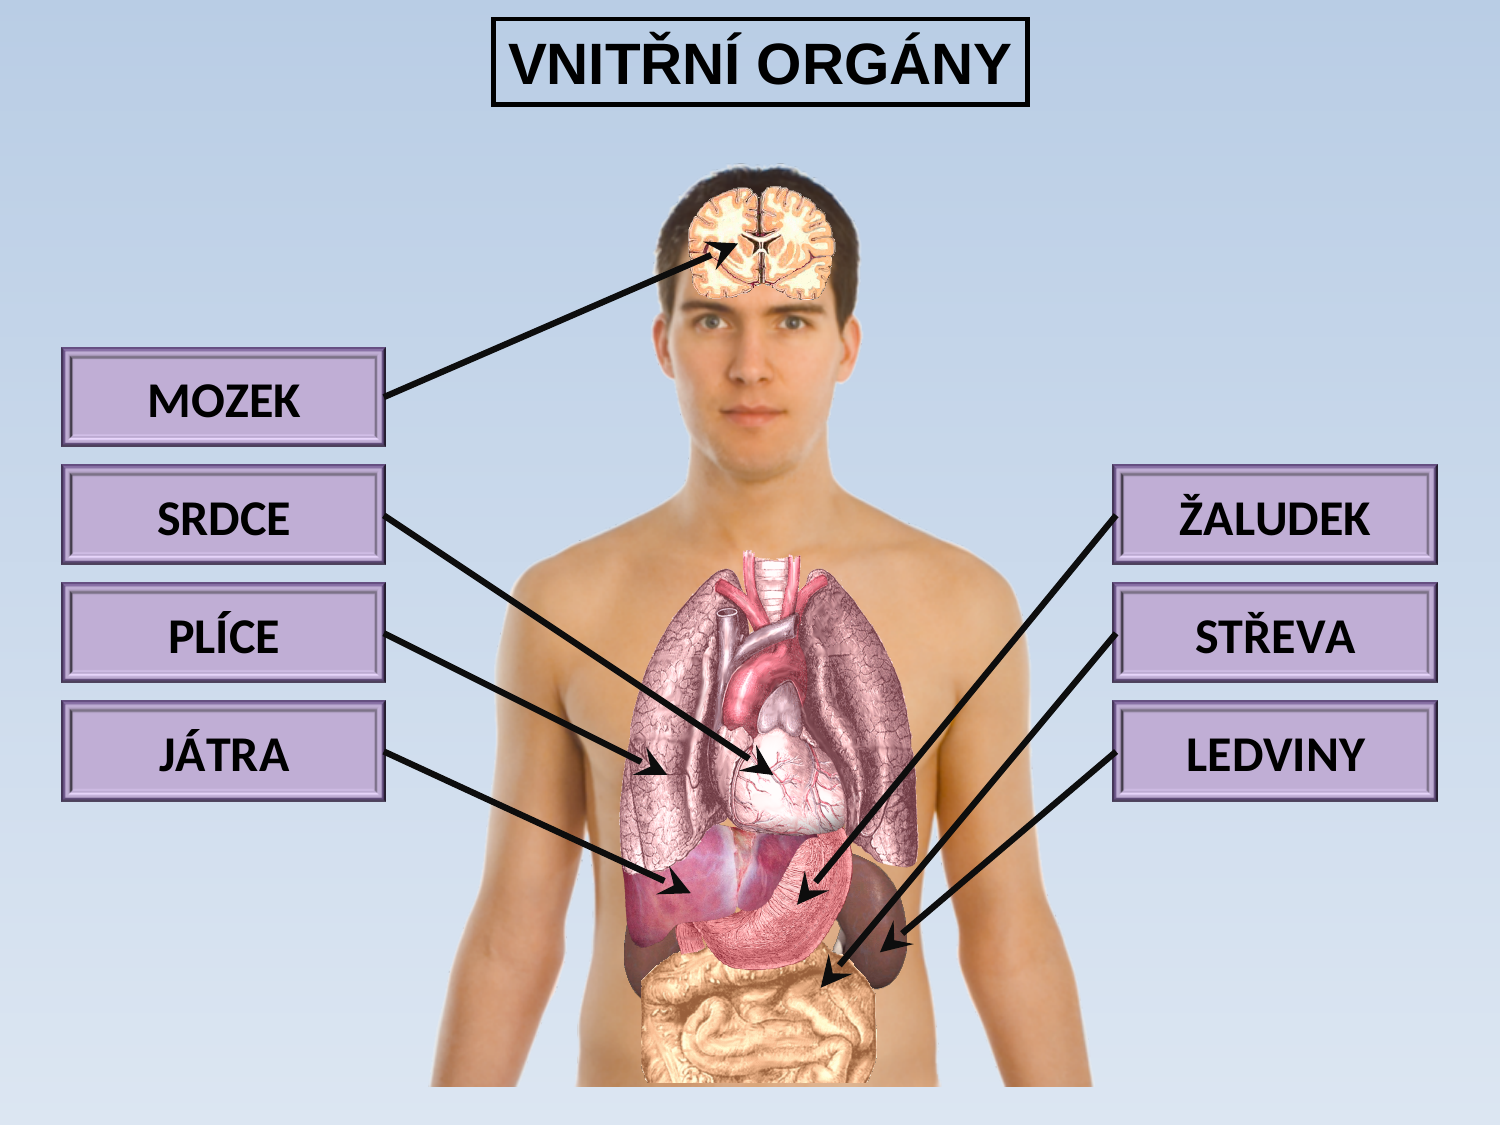

VNITŘNÍ ORGÁNY
MOZEK
SRDCE
ŽALUDEK
PLÍCE
STŘEVA
JÁTRA
LEDVINY